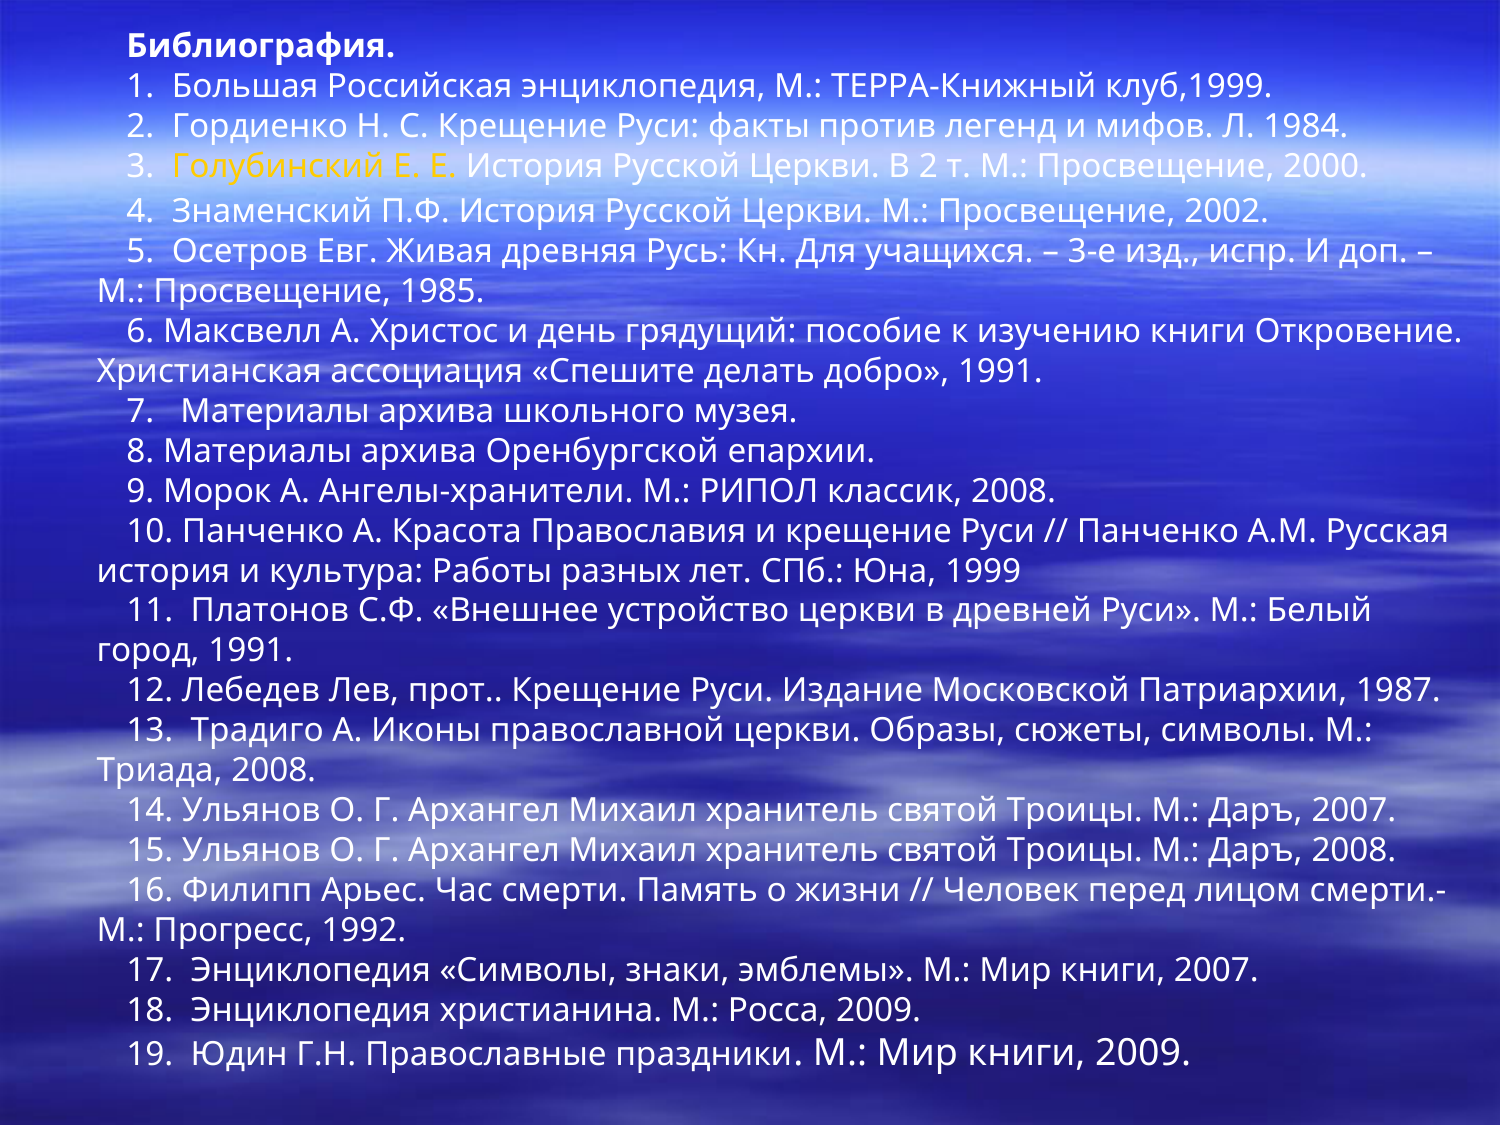

Библиография.
1. Большая Российская энциклопедия, М.: ТЕРРА-Книжный клуб,1999.
2. Гордиенко Н. С. Крещение Руси: факты против легенд и мифов. Л. 1984.
3. Голубинский Е. Е. История Русской Церкви. В 2 т. М.: Просвещение, 2000.
4. Знаменский П.Ф. История Русской Церкви. М.: Просвещение, 2002.
5. Осетров Евг. Живая древняя Русь: Кн. Для учащихся. – 3-е изд., испр. И доп. – М.: Просвещение, 1985.
6. Максвелл А. Христос и день грядущий: пособие к изучению книги Откровение. Христианская ассоциация «Спешите делать добро», 1991.
7. Материалы архива школьного музея.
8. Материалы архива Оренбургской епархии.
9. Морок А. Ангелы-хранители. М.: РИПОЛ классик, 2008.
10. Панченко А. Красота Православия и крещение Руси // Панченко А.М. Русская история и культура: Работы разных лет. СПб.: Юна, 1999
11. Платонов С.Ф. «Внешнее устройство церкви в древней Руси». М.: Белый город, 1991.
12. Лебедев Лев, прот.. Крещение Руси. Издание Московской Патриархии, 1987.
13. Традиго А. Иконы православной церкви. Образы, сюжеты, символы. М.: Триада, 2008.
14. Ульянов О. Г. Архангел Михаил хранитель святой Троицы. М.: Даръ, 2007.
15. Ульянов О. Г. Архангел Михаил хранитель святой Троицы. М.: Даръ, 2008.
16. Филипп Арьес. Час смерти. Память о жизни // Человек перед лицом смерти.- М.: Прогресс, 1992.
17. Энциклопедия «Символы, знаки, эмблемы». М.: Мир книги, 2007.
18. Энциклопедия христианина. М.: Росса, 2009.
19. Юдин Г.Н. Православные праздники. М.: Мир книги, 2009.